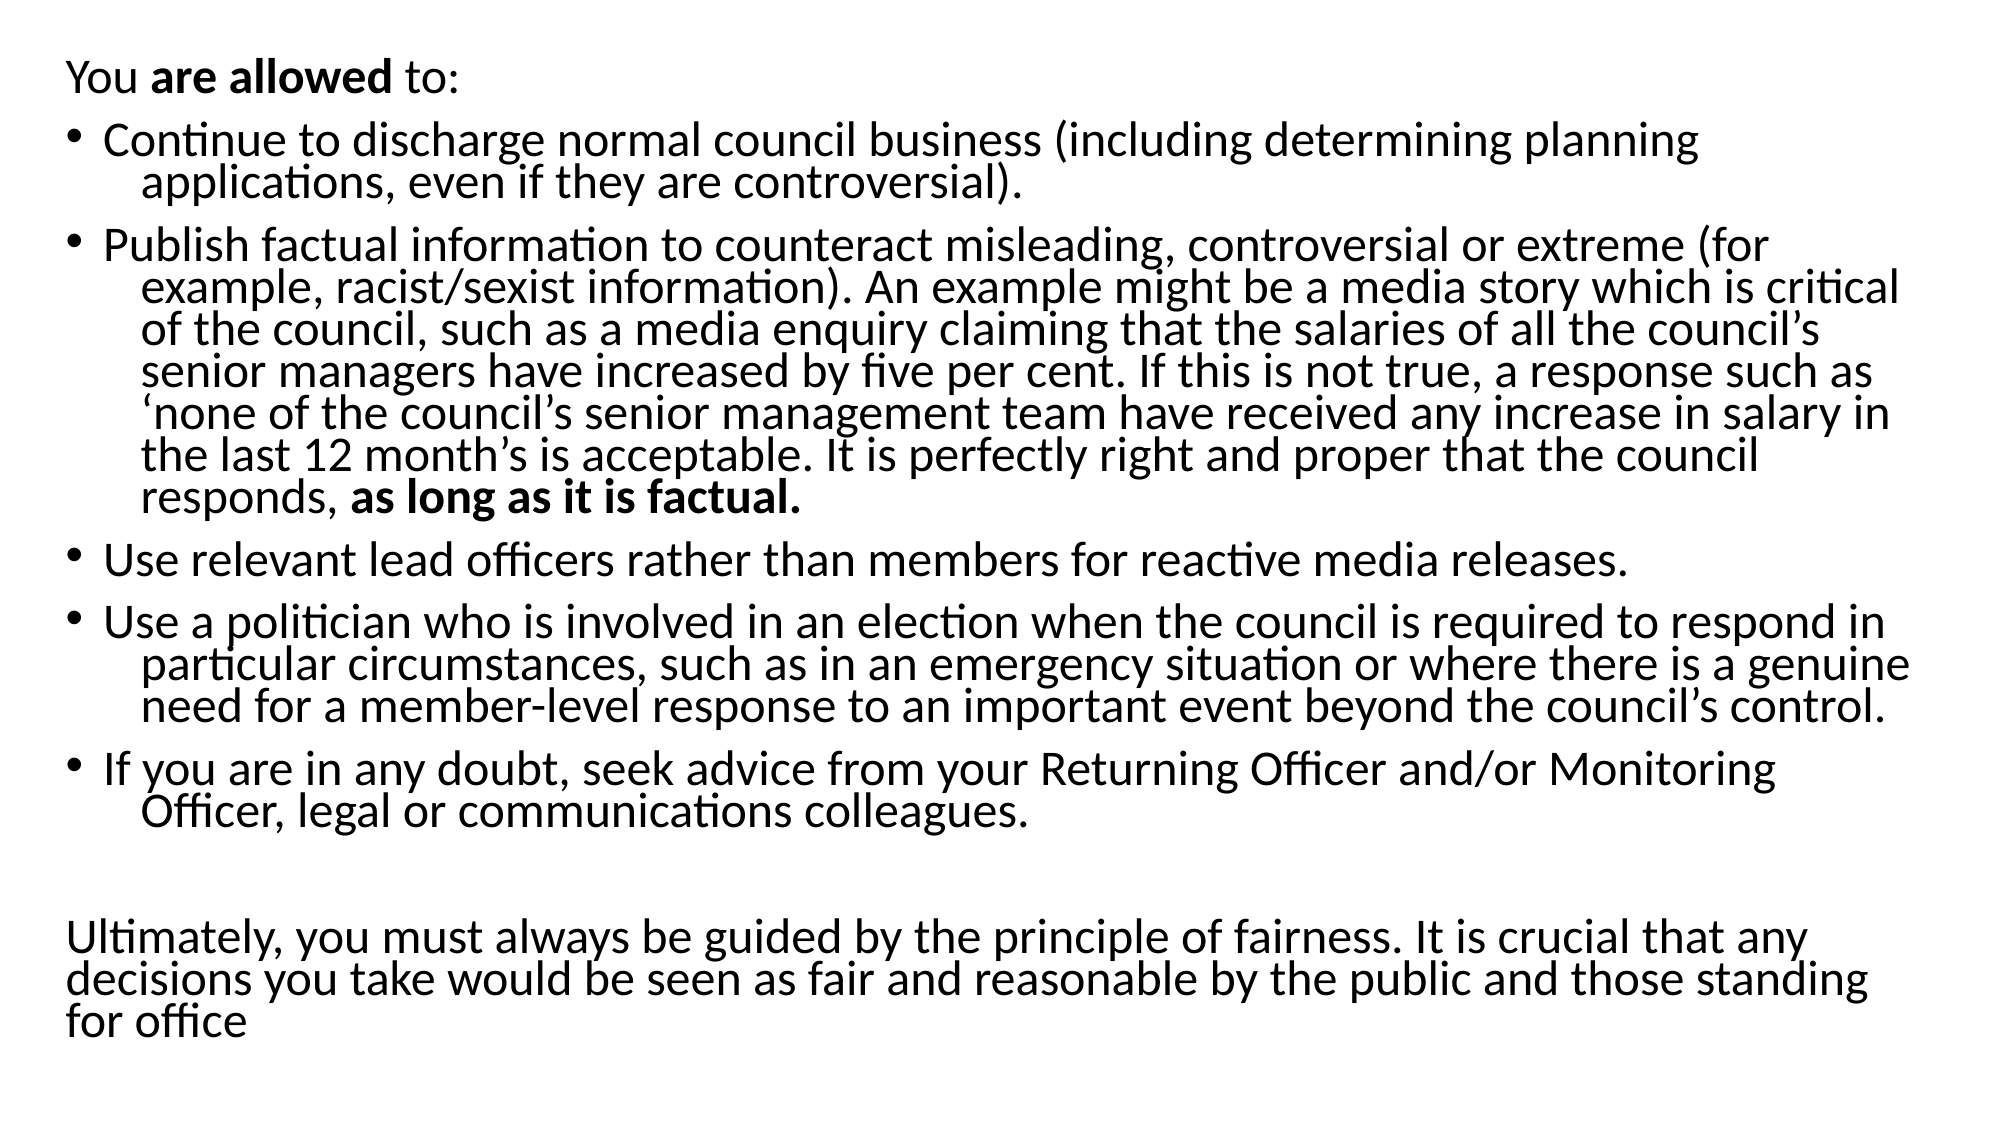

# You are allowed to:
Continue to discharge normal council business (including determining planning applications, even if they are controversial).
Publish factual information to counteract misleading, controversial or extreme (for example, racist/sexist information). An example might be a media story which is critical of the council, such as a media enquiry claiming that the salaries of all the council’s senior managers have increased by five per cent. If this is not true, a response such as ‘none of the council’s senior management team have received any increase in salary in the last 12 month’s is acceptable. It is perfectly right and proper that the council responds, as long as it is factual.
Use relevant lead officers rather than members for reactive media releases.
Use a politician who is involved in an election when the council is required to respond in particular circumstances, such as in an emergency situation or where there is a genuine need for a member-level response to an important event beyond the council’s control.
If you are in any doubt, seek advice from your Returning Officer and/or Monitoring Officer, legal or communications colleagues.
Ultimately, you must always be guided by the principle of fairness. It is crucial that any decisions you take would be seen as fair and reasonable by the public and those standing for office